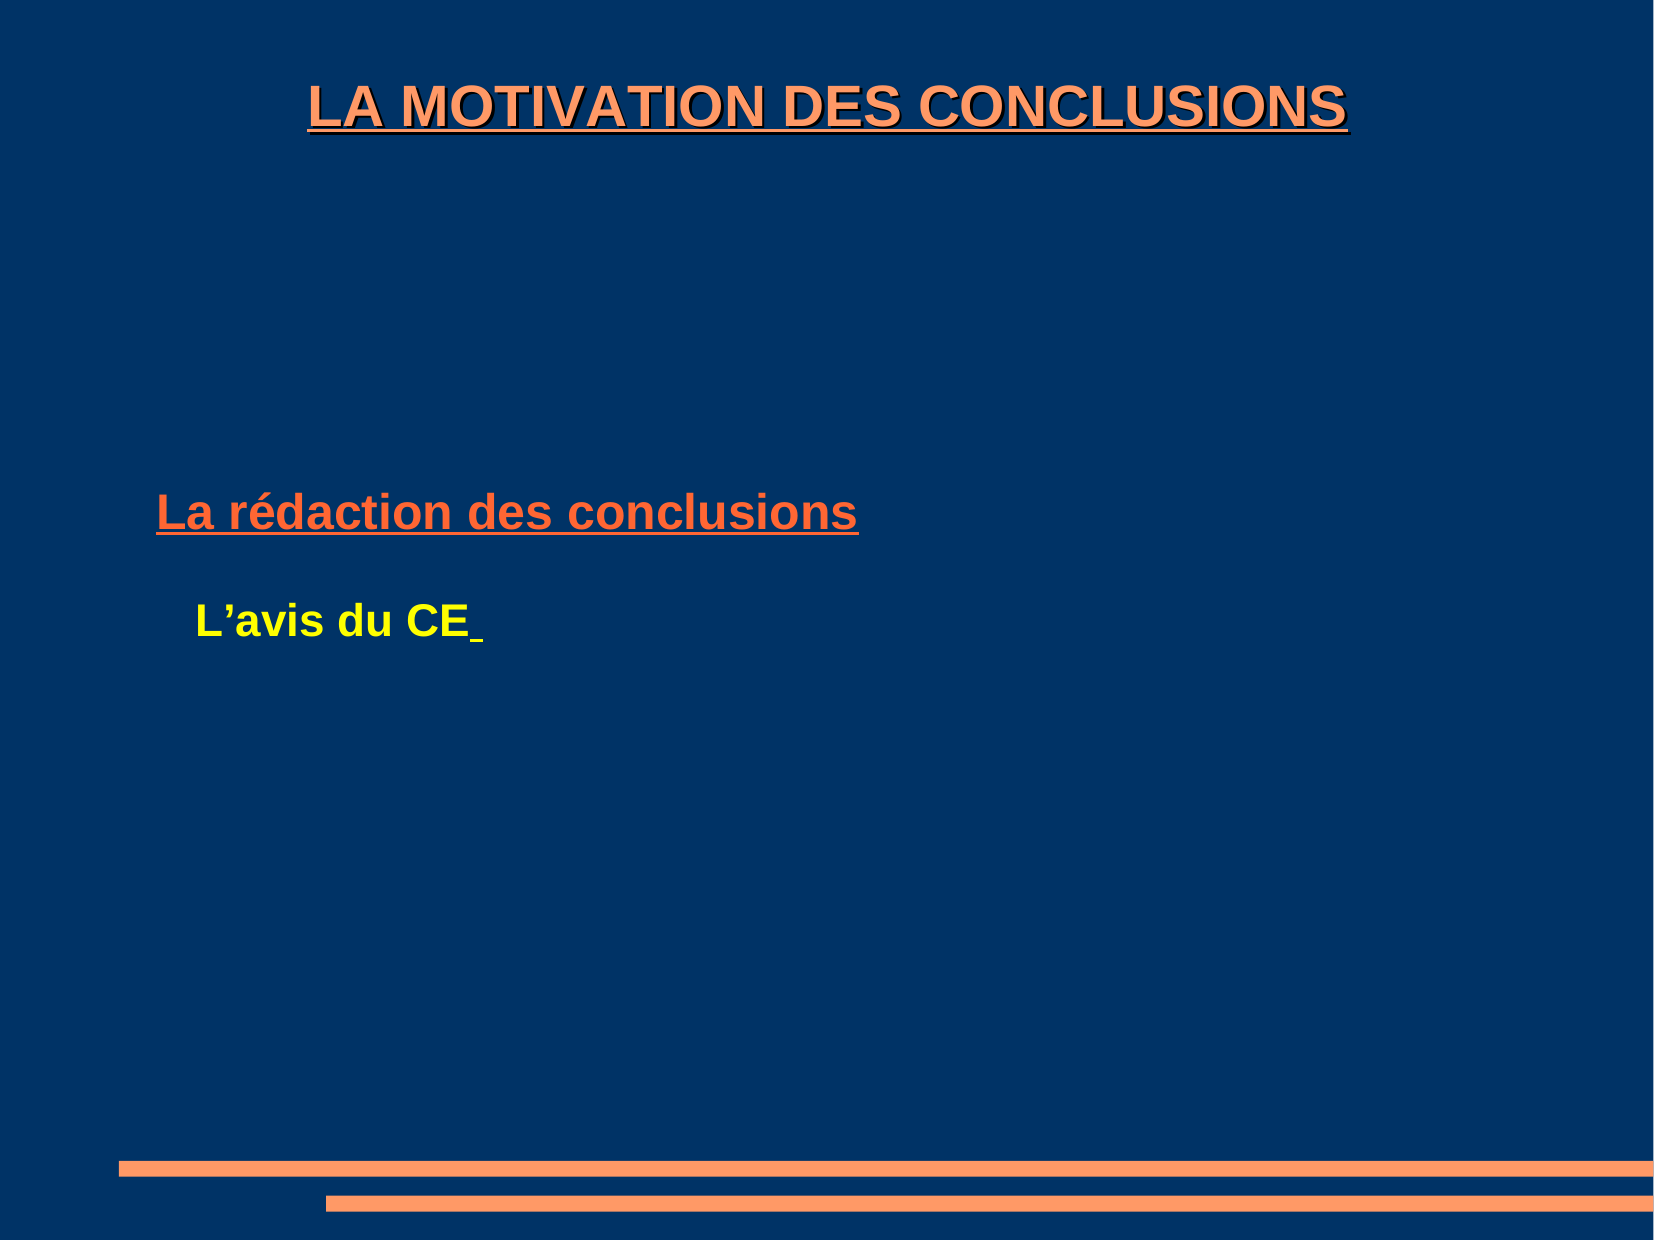

# LA MOTIVATION DES CONCLUSIONS
La rédaction des conclusions
 L’avis du CE